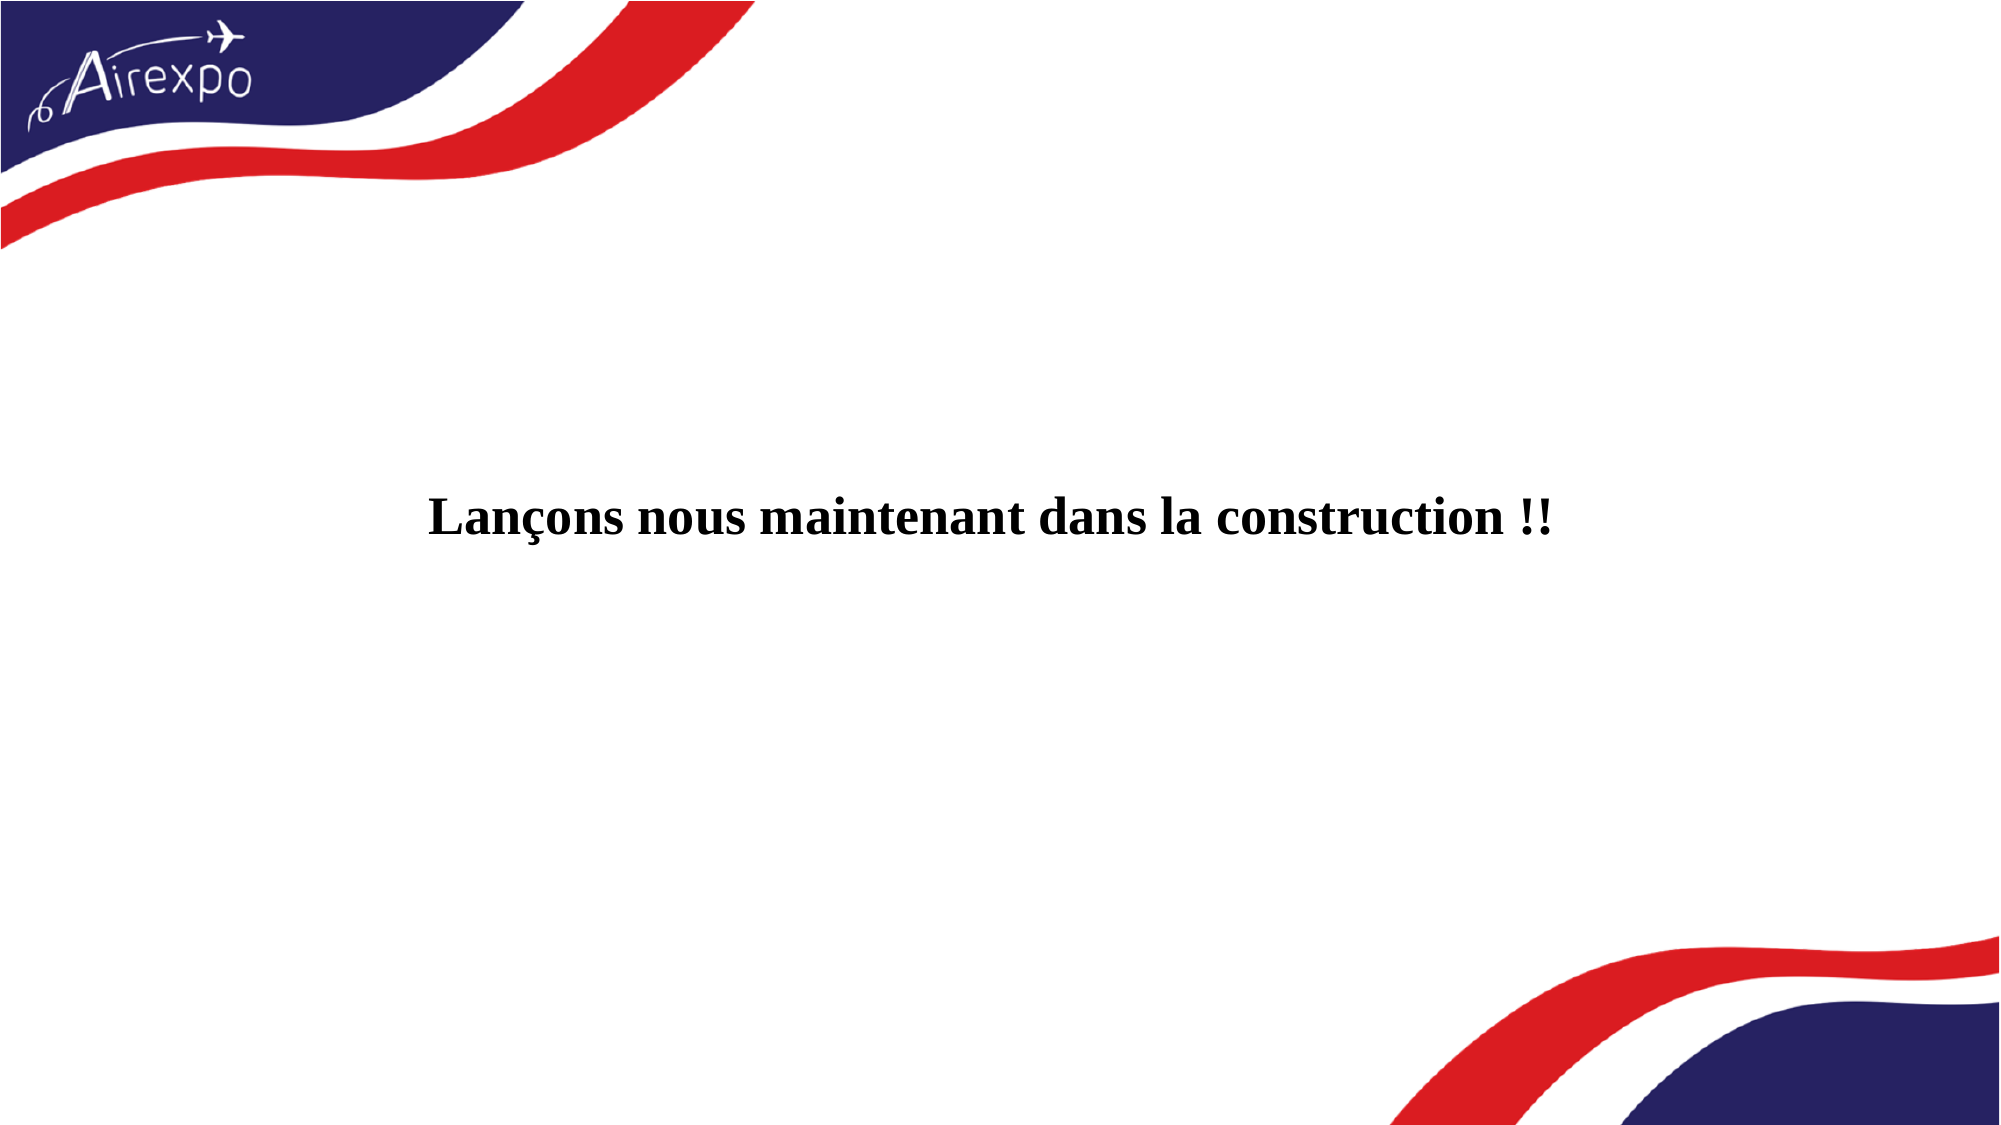

# Lançons nous maintenant dans la construction !!